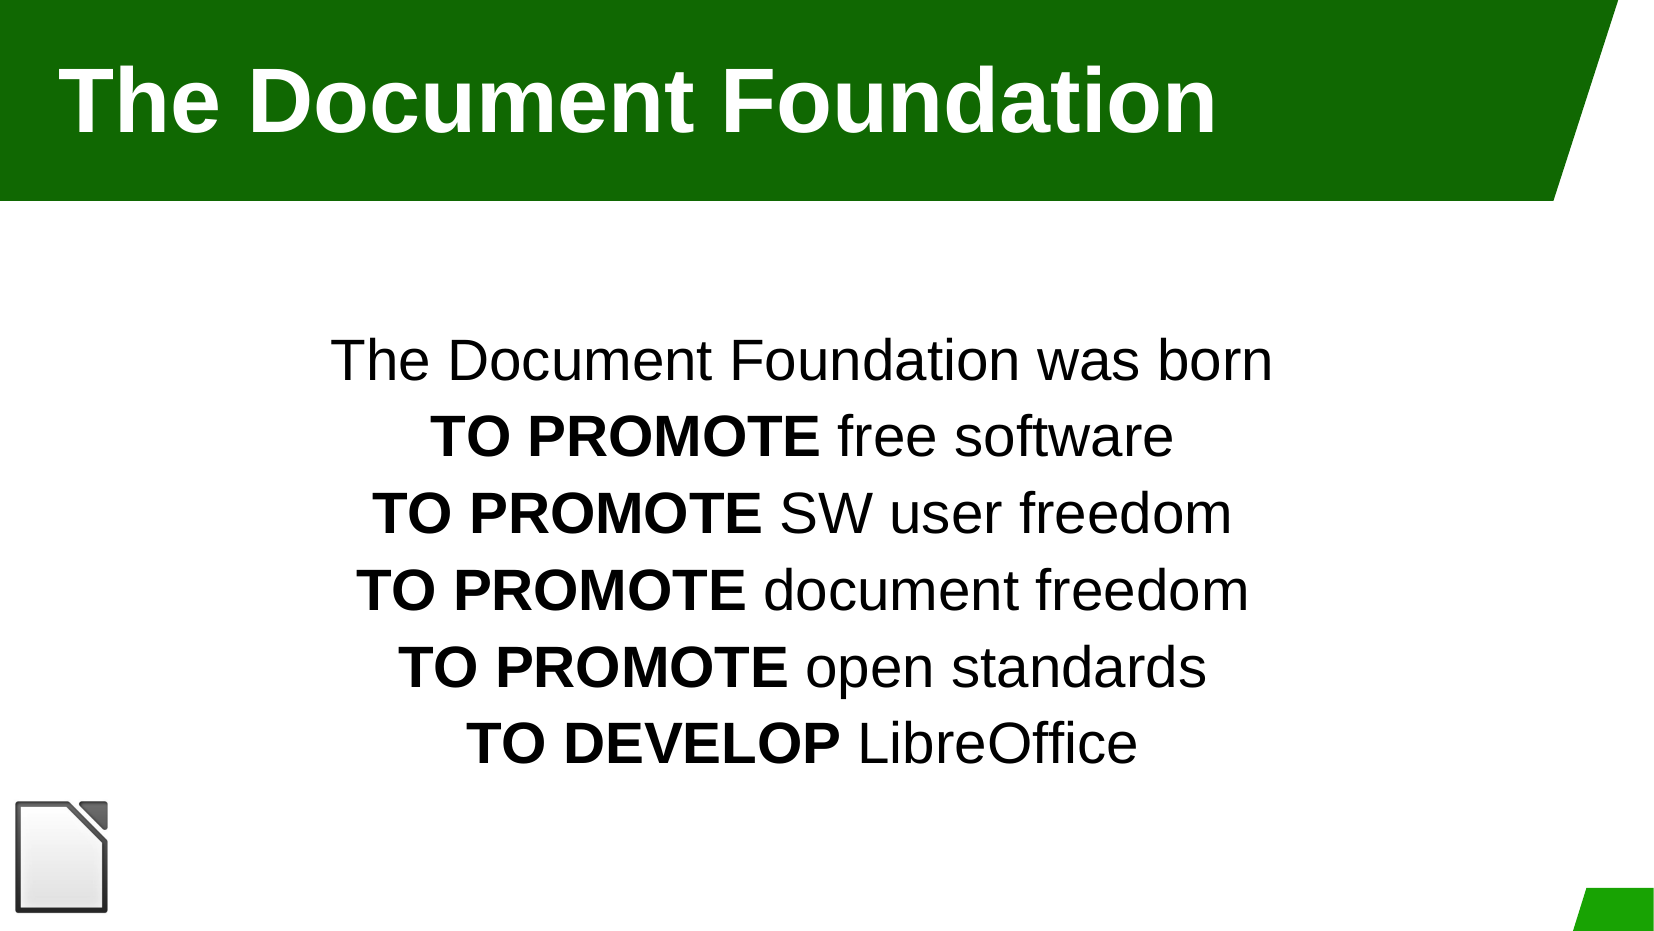

# The Document Foundation
The Document Foundation was born
TO PROMOTE free software
TO PROMOTE SW user freedom
TO PROMOTE document freedom
TO PROMOTE open standards
TO DEVELOP LibreOffice